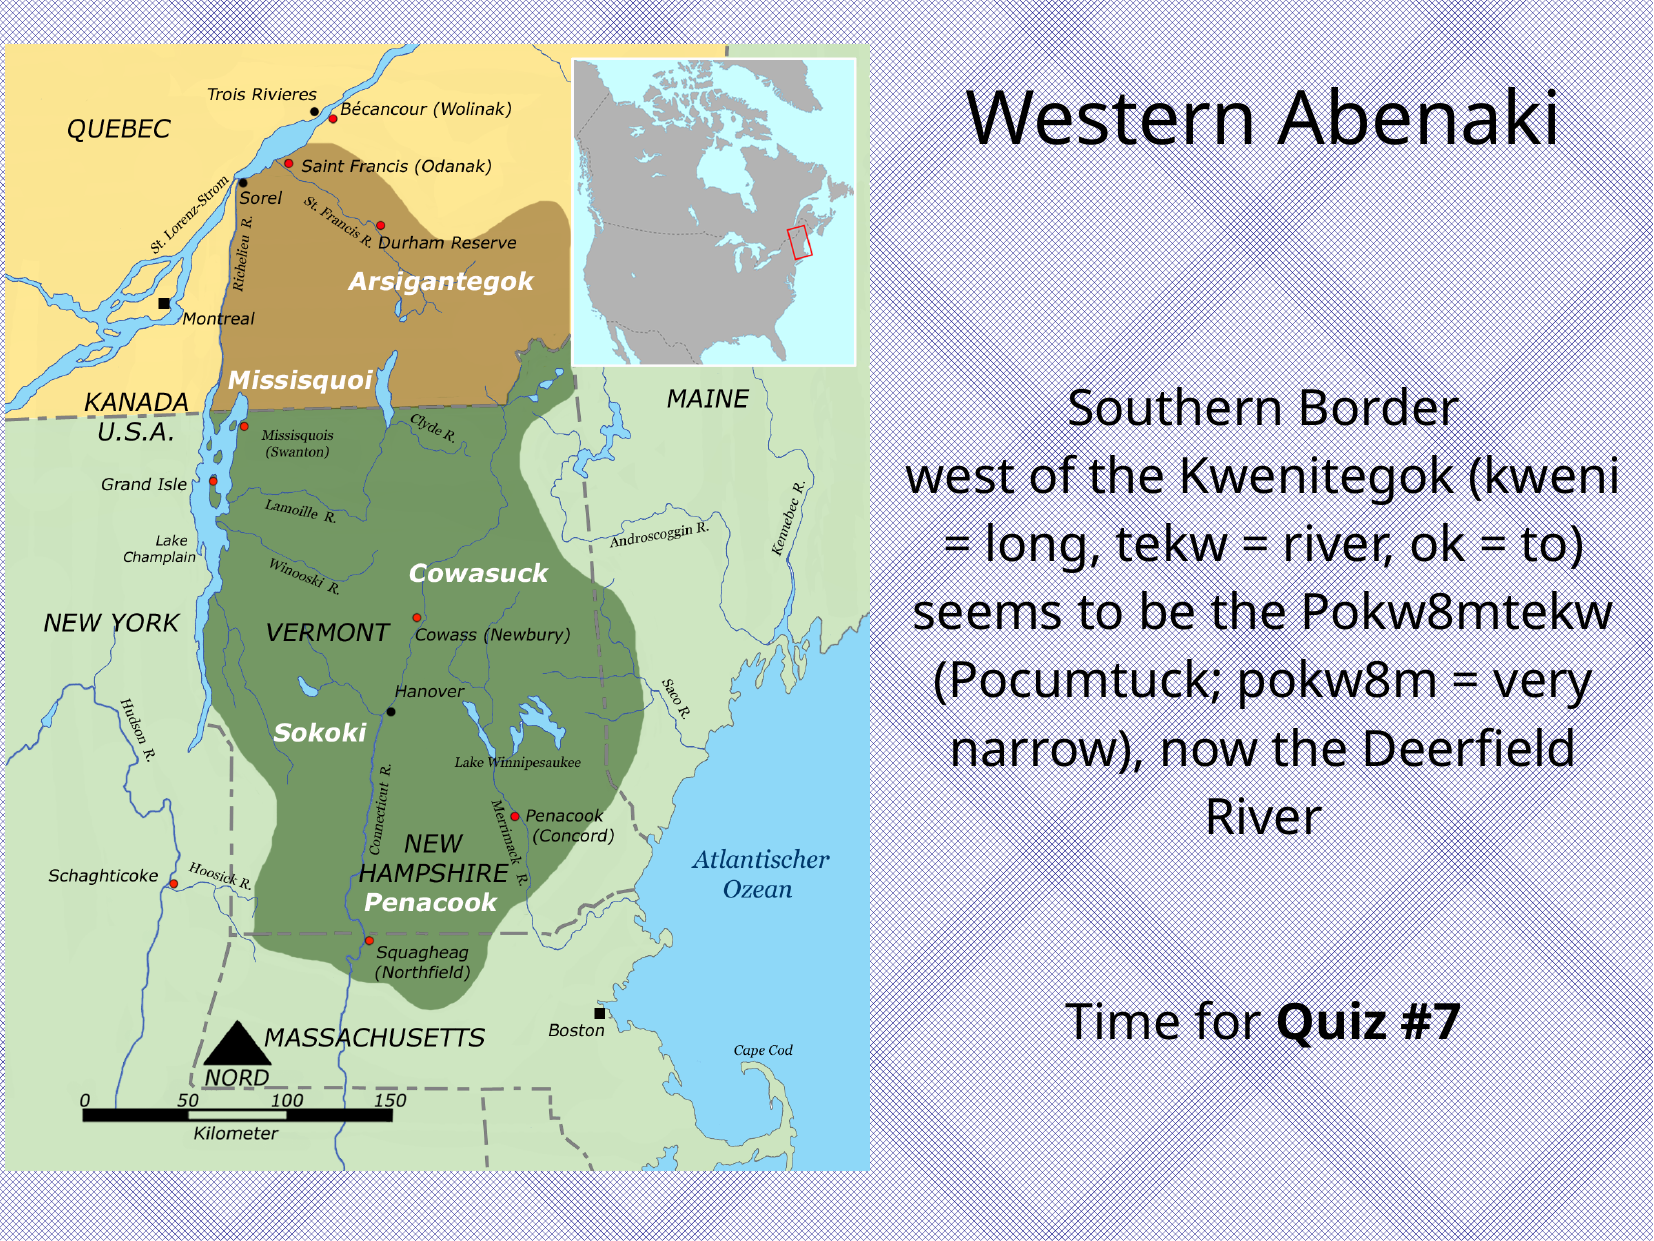

# Western Abenaki Southern Border west of the Kwenitegok (kweni = long, tekw = river, ok = to) seems to be the Pokw8mtekw (Pocumtuck; pokw8m = very narrow), now the Deerfield River Time for Quiz #7